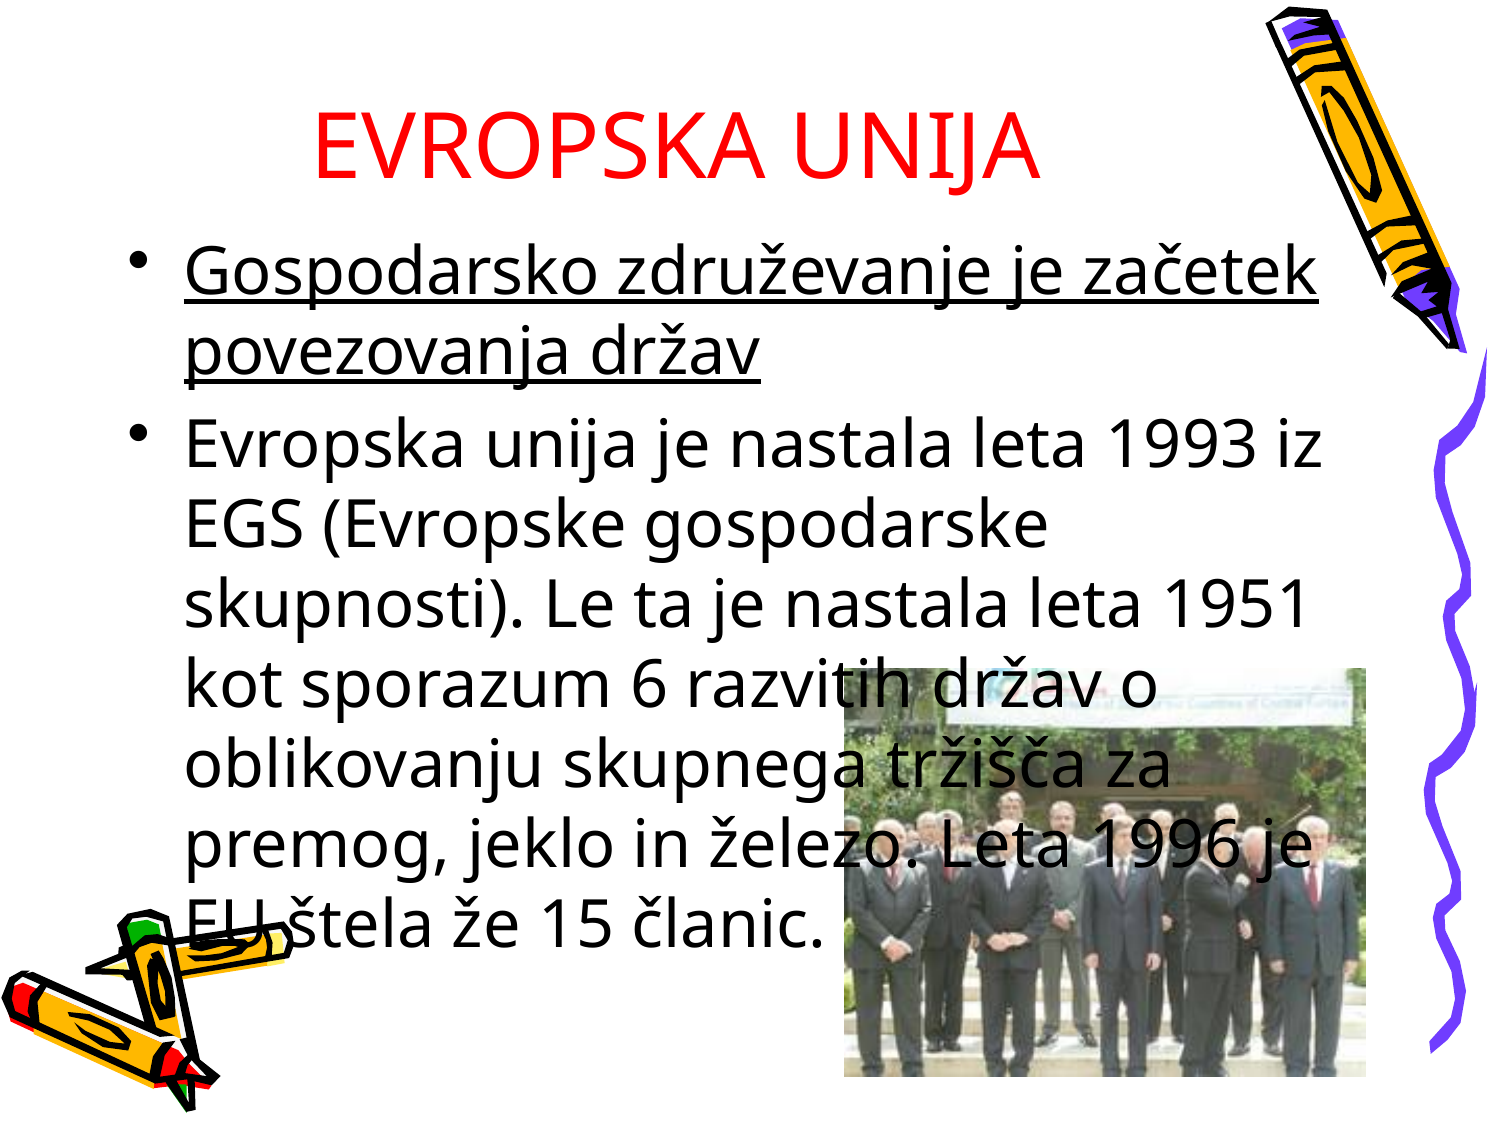

# EVROPSKA UNIJA
Gospodarsko združevanje je začetek povezovanja držav
Evropska unija je nastala leta 1993 iz EGS (Evropske gospodarske skupnosti). Le ta je nastala leta 1951 kot sporazum 6 razvitih držav o oblikovanju skupnega tržišča za premog, jeklo in železo. Leta 1996 je EU štela že 15 članic.